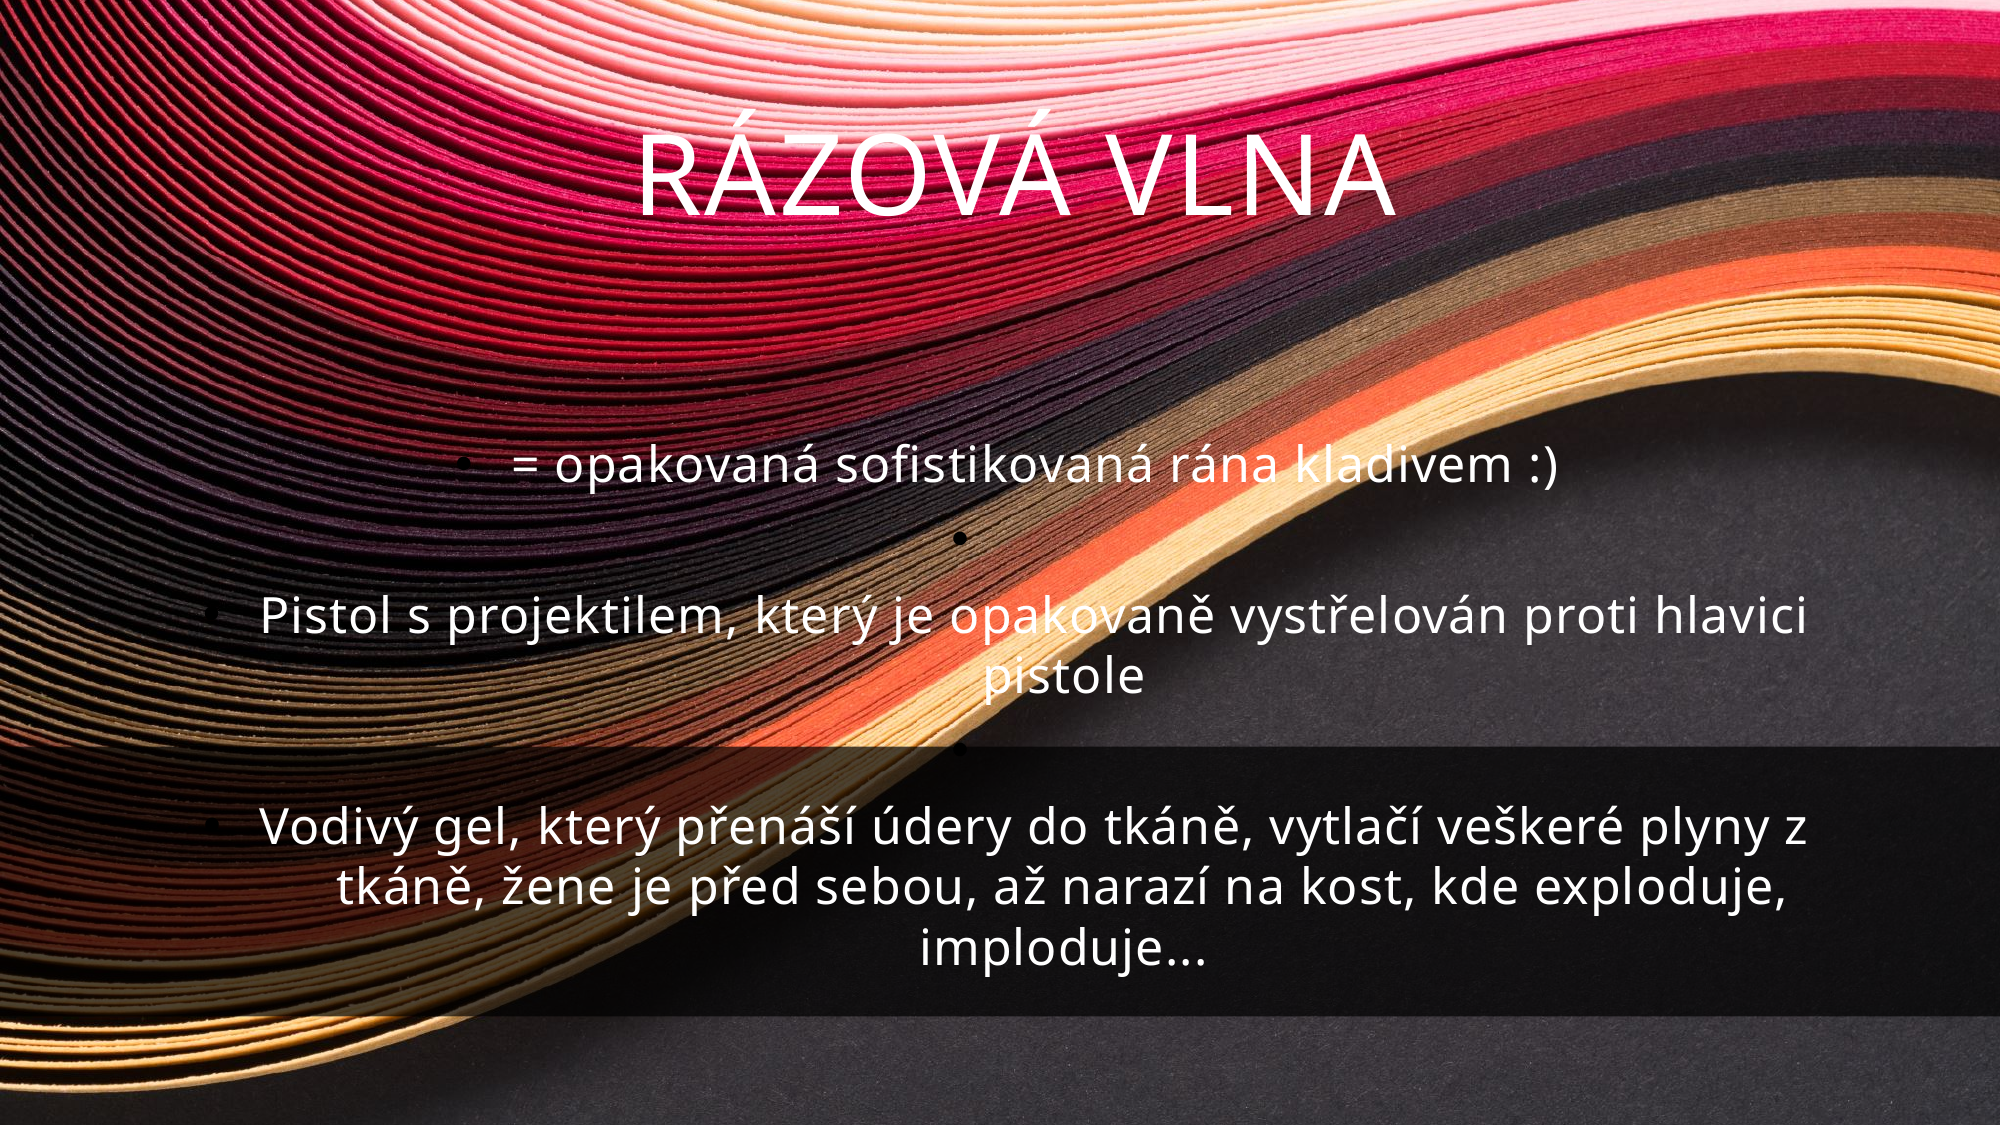

# rázová vlna
= opakovaná sofistikovaná rána kladivem :)
Pistol s projektilem, který je opakovaně vystřelován proti hlavici pistole
Vodivý gel, který přenáší údery do tkáně, vytlačí veškeré plyny z tkáně, žene je před sebou, až narazí na kost, kde exploduje, imploduje...